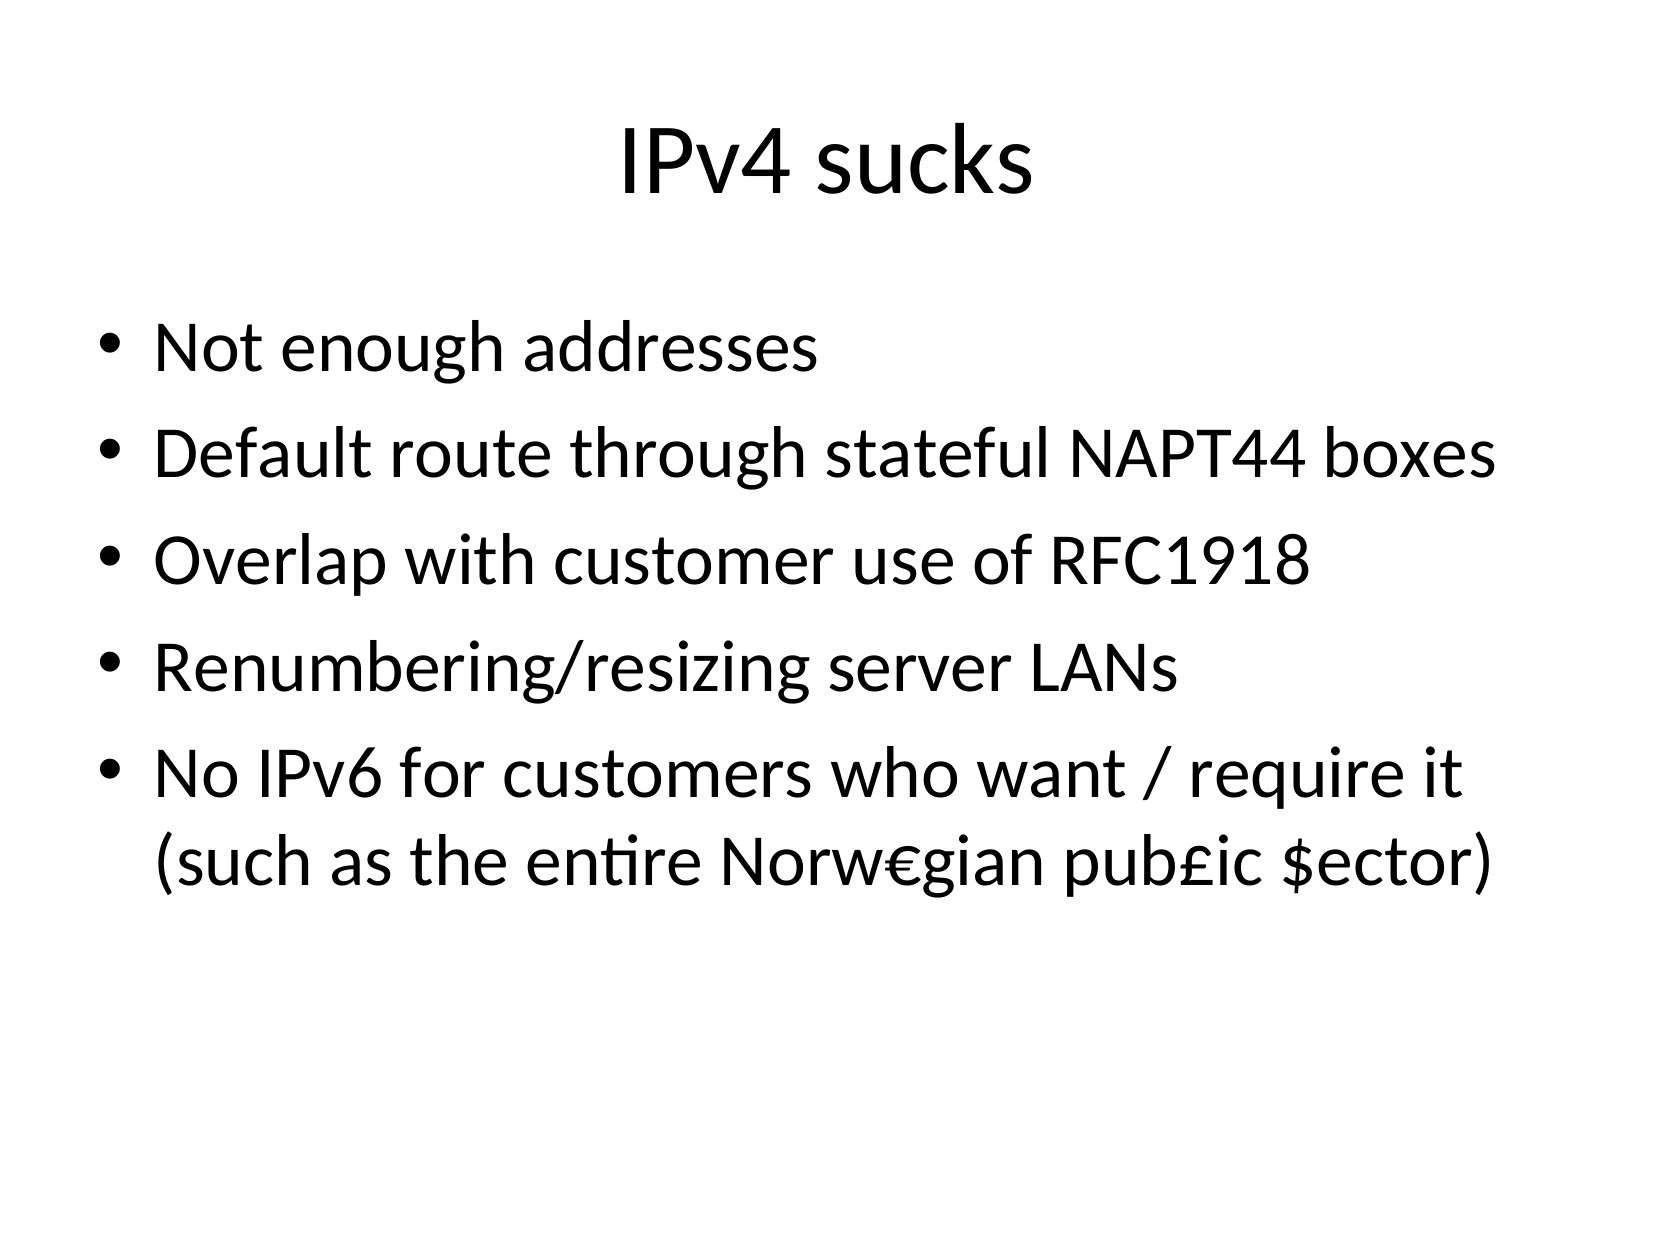

# IPv4 sucks
Not enough addresses
Default route through stateful NAPT44 boxes
Overlap with customer use of RFC1918
Renumbering/resizing server LANs
No IPv6 for customers who want / require it (such as the entire Norw€gian pub£ic $ector)